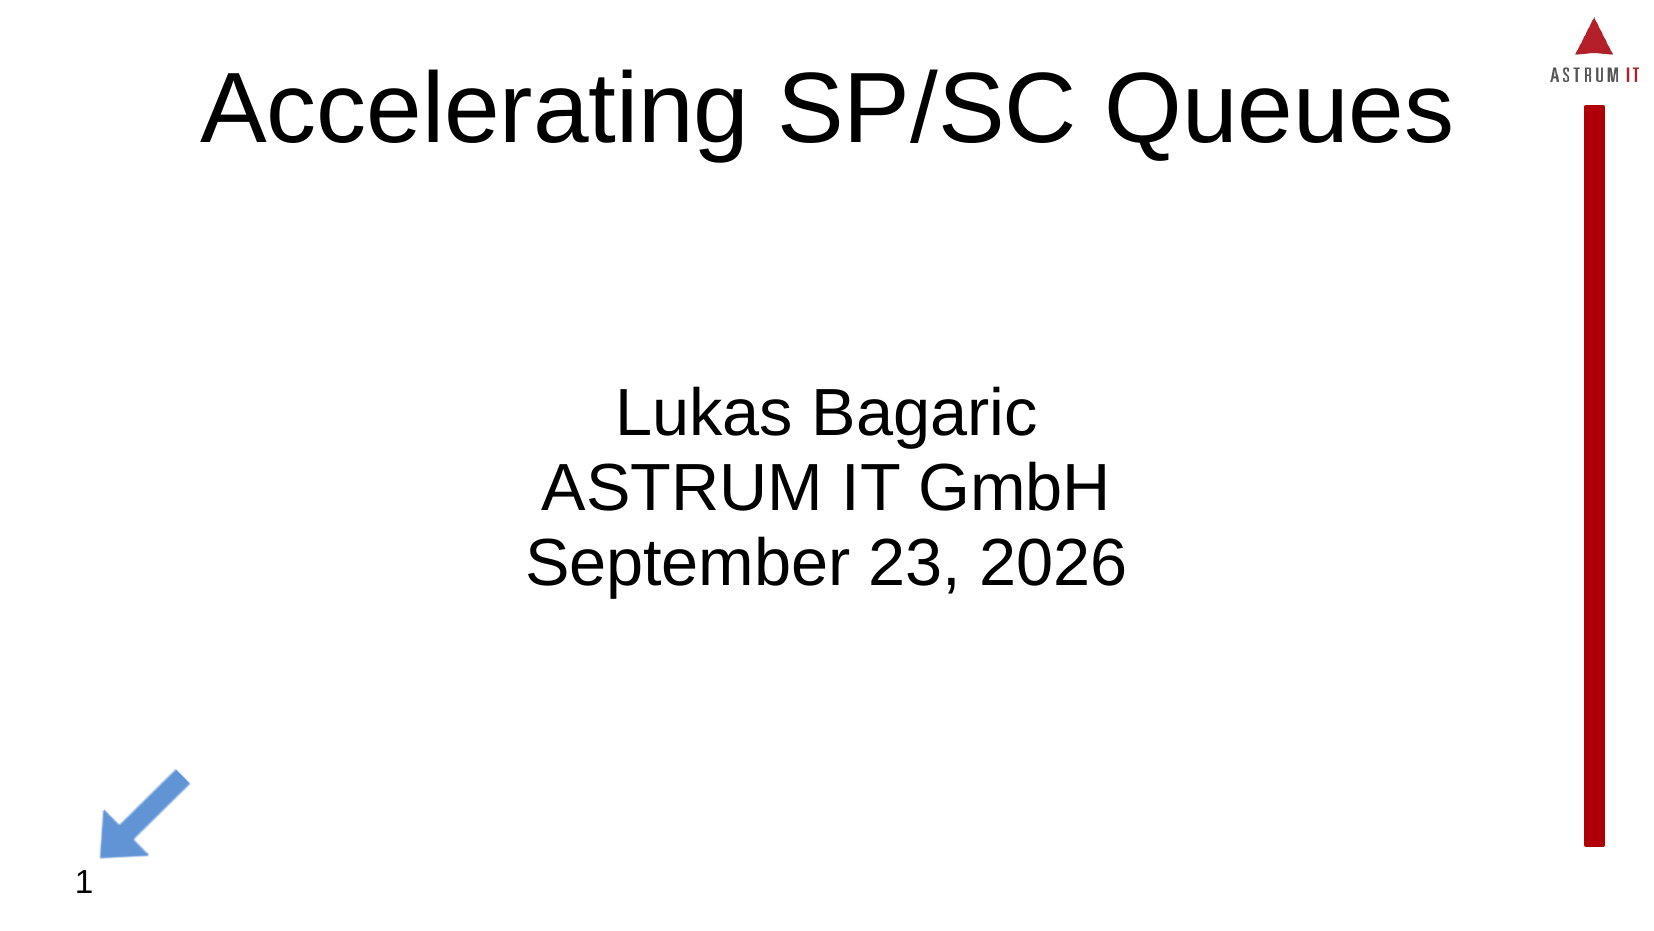

# Accelerating SP/SC Queues
Lukas Bagaric
ASTRUM IT GmbH